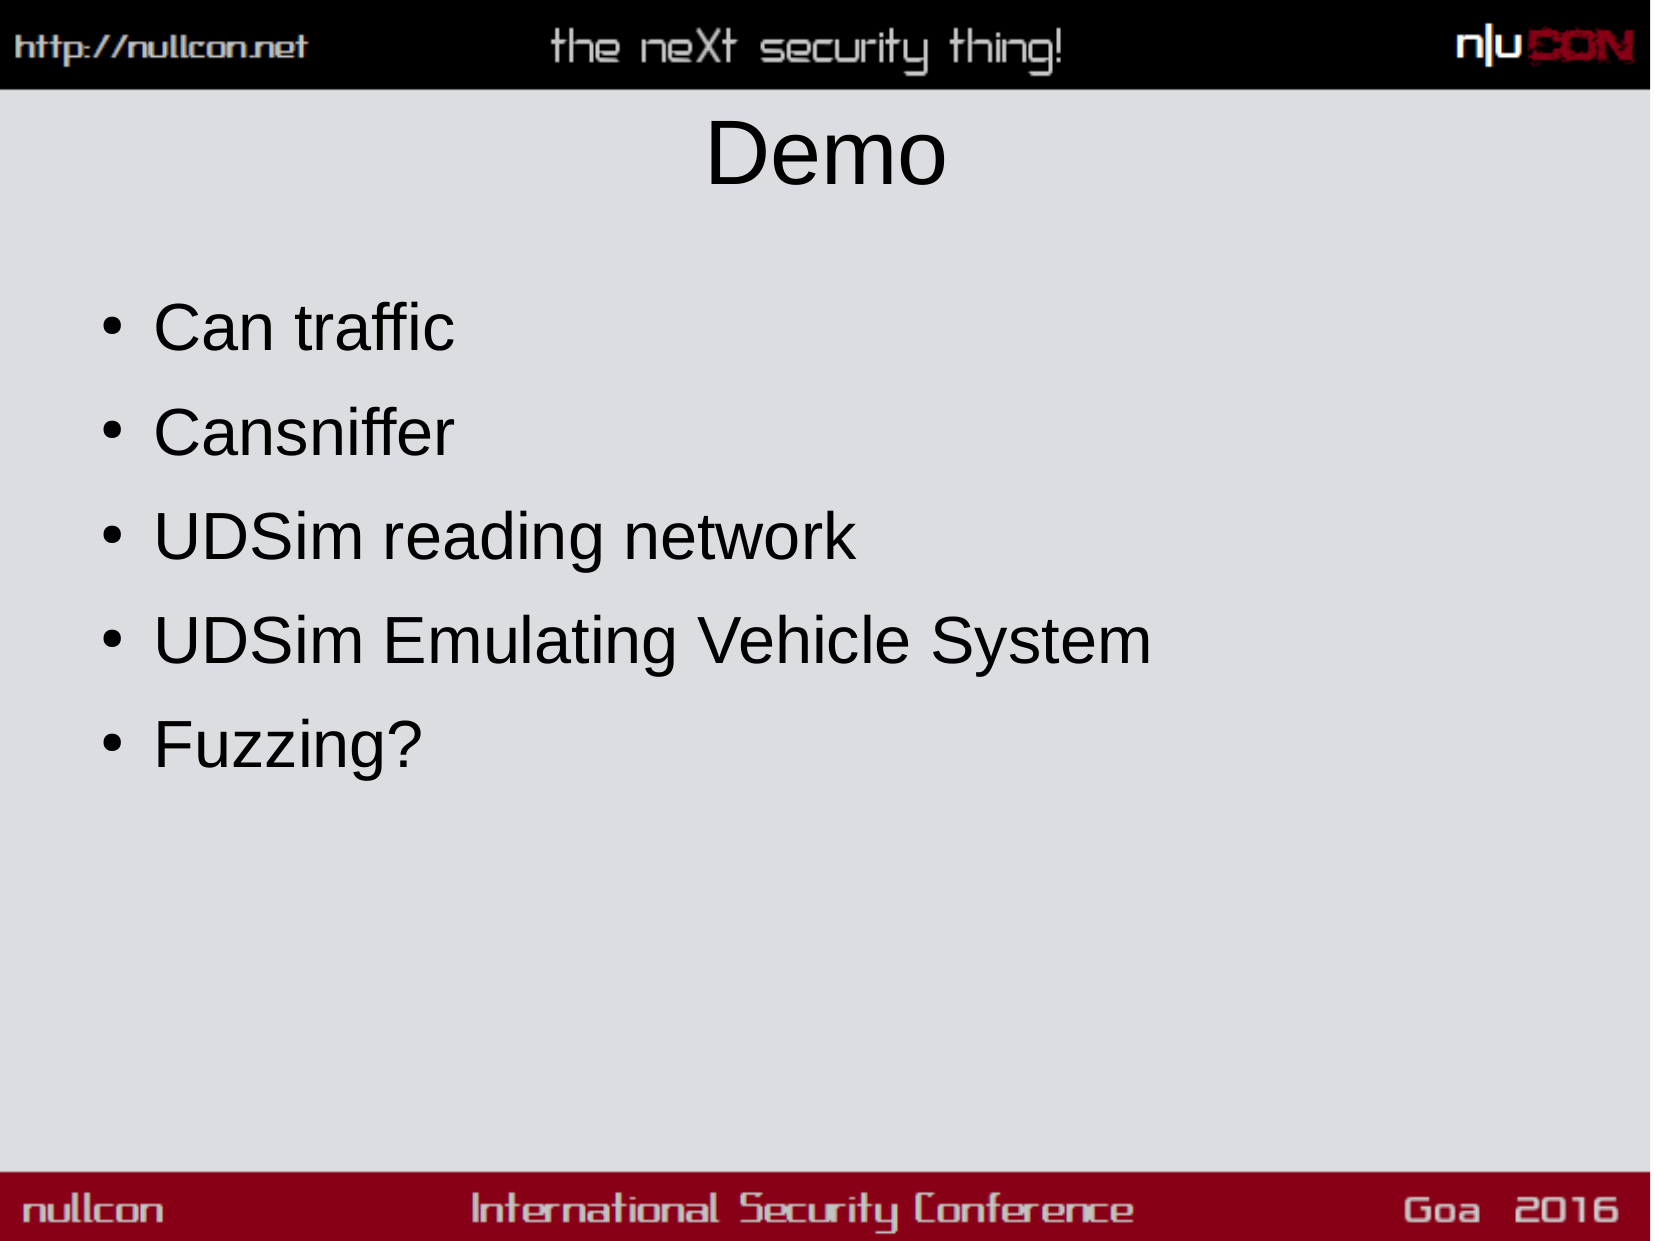

# Demo
Can traffic
Cansniffer
UDSim reading network
UDSim Emulating Vehicle System
Fuzzing?